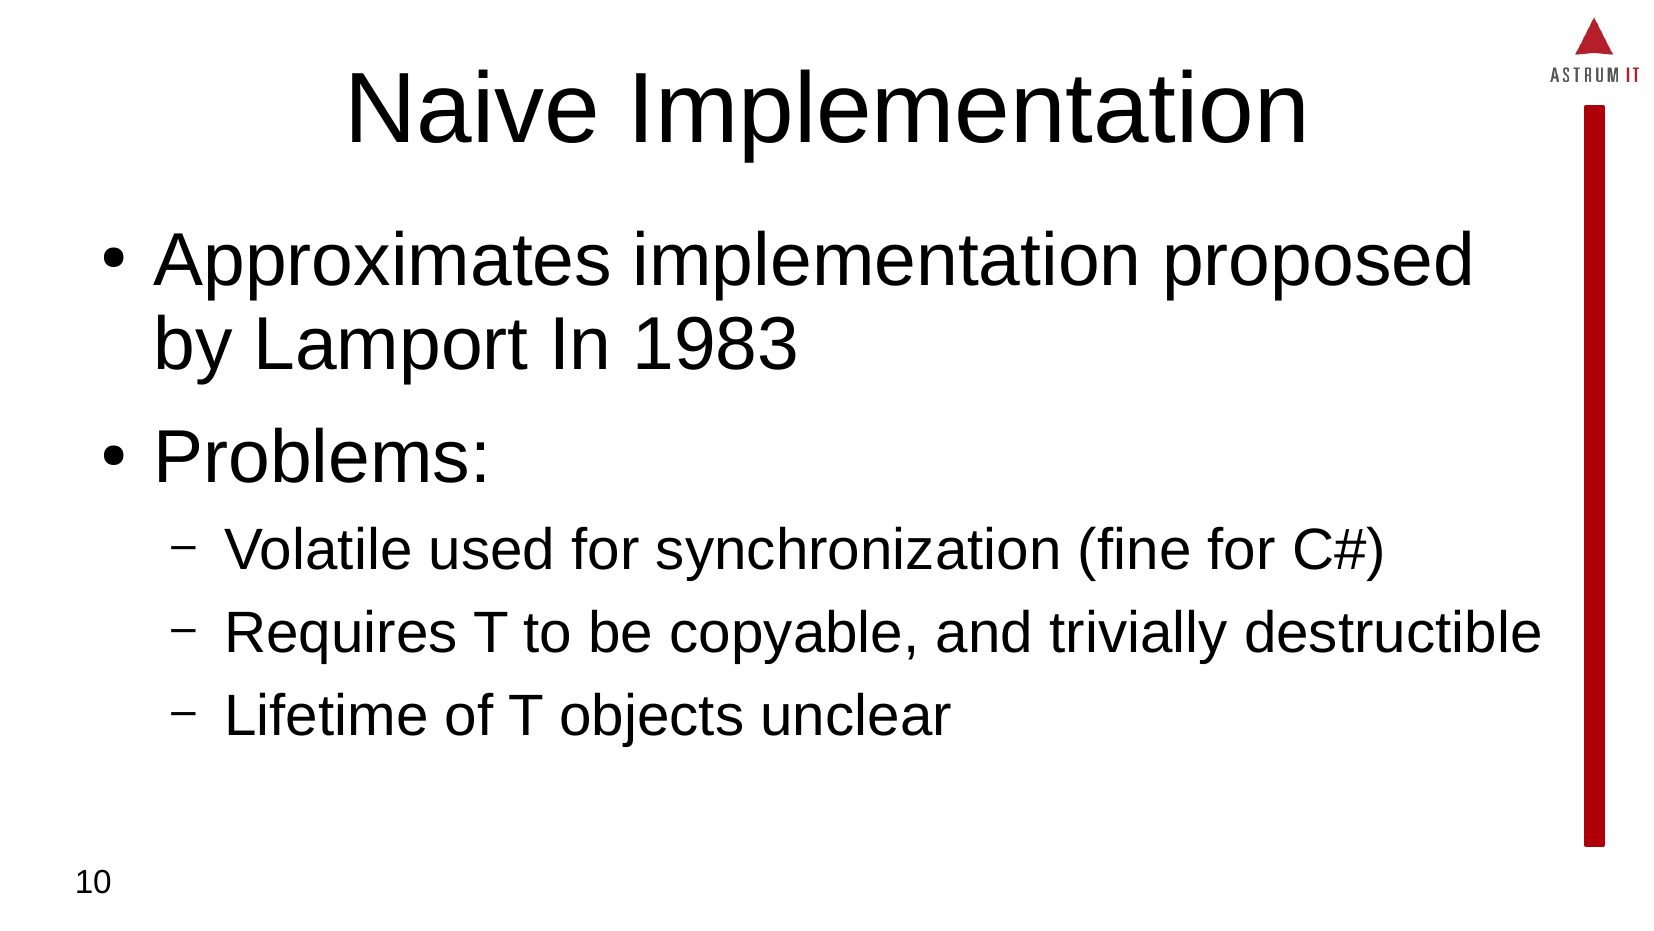

# Naive Implementation
Approximates implementation proposed by Lamport In 1983
Problems:
Volatile used for synchronization (fine for C#)
Requires T to be copyable, and trivially destructible
Lifetime of T objects unclear